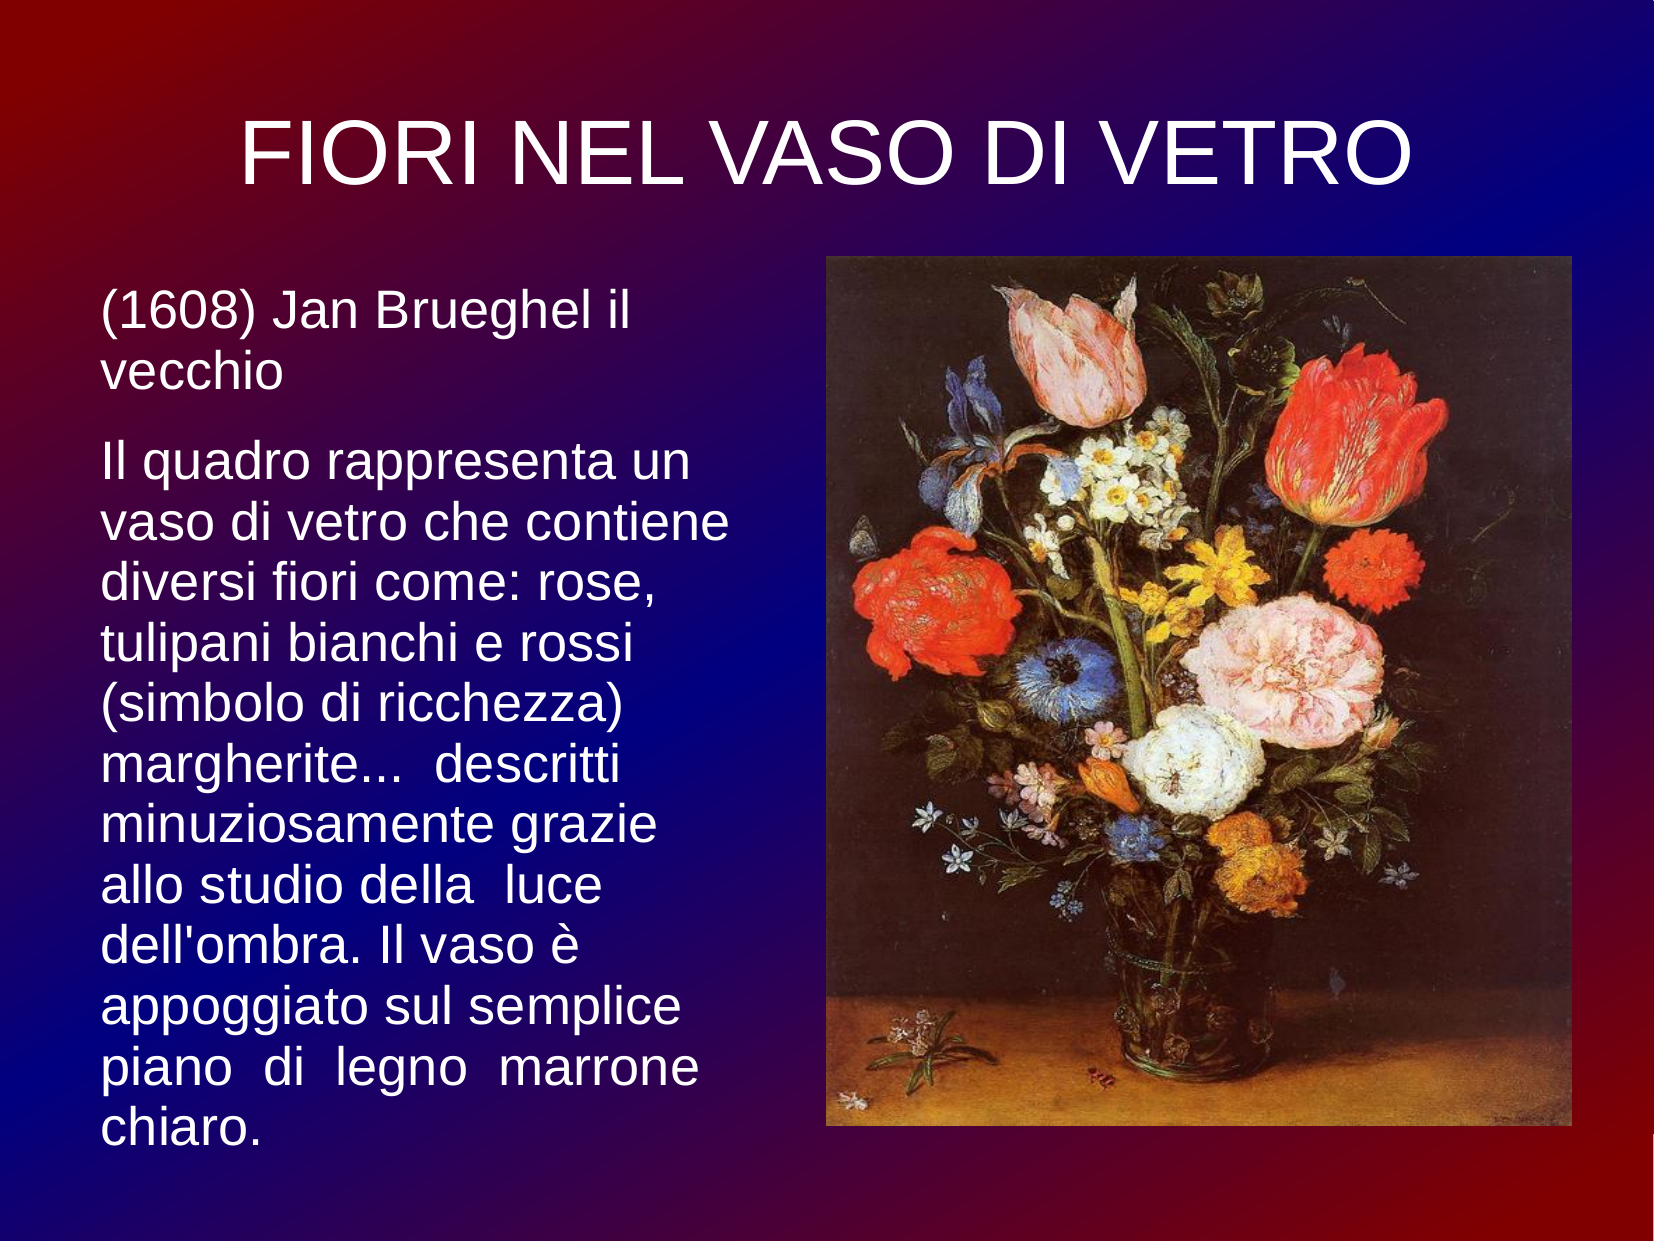

# FIORI NEL VASO DI VETRO
(1608) Jan Brueghel il vecchio
Il quadro rappresenta un vaso di vetro che contiene diversi fiori come: rose, tulipani bianchi e rossi (simbolo di ricchezza) margherite... descritti minuziosamente grazie allo studio della luce dell'ombra. Il vaso è appoggiato sul semplice piano di legno marrone chiaro.